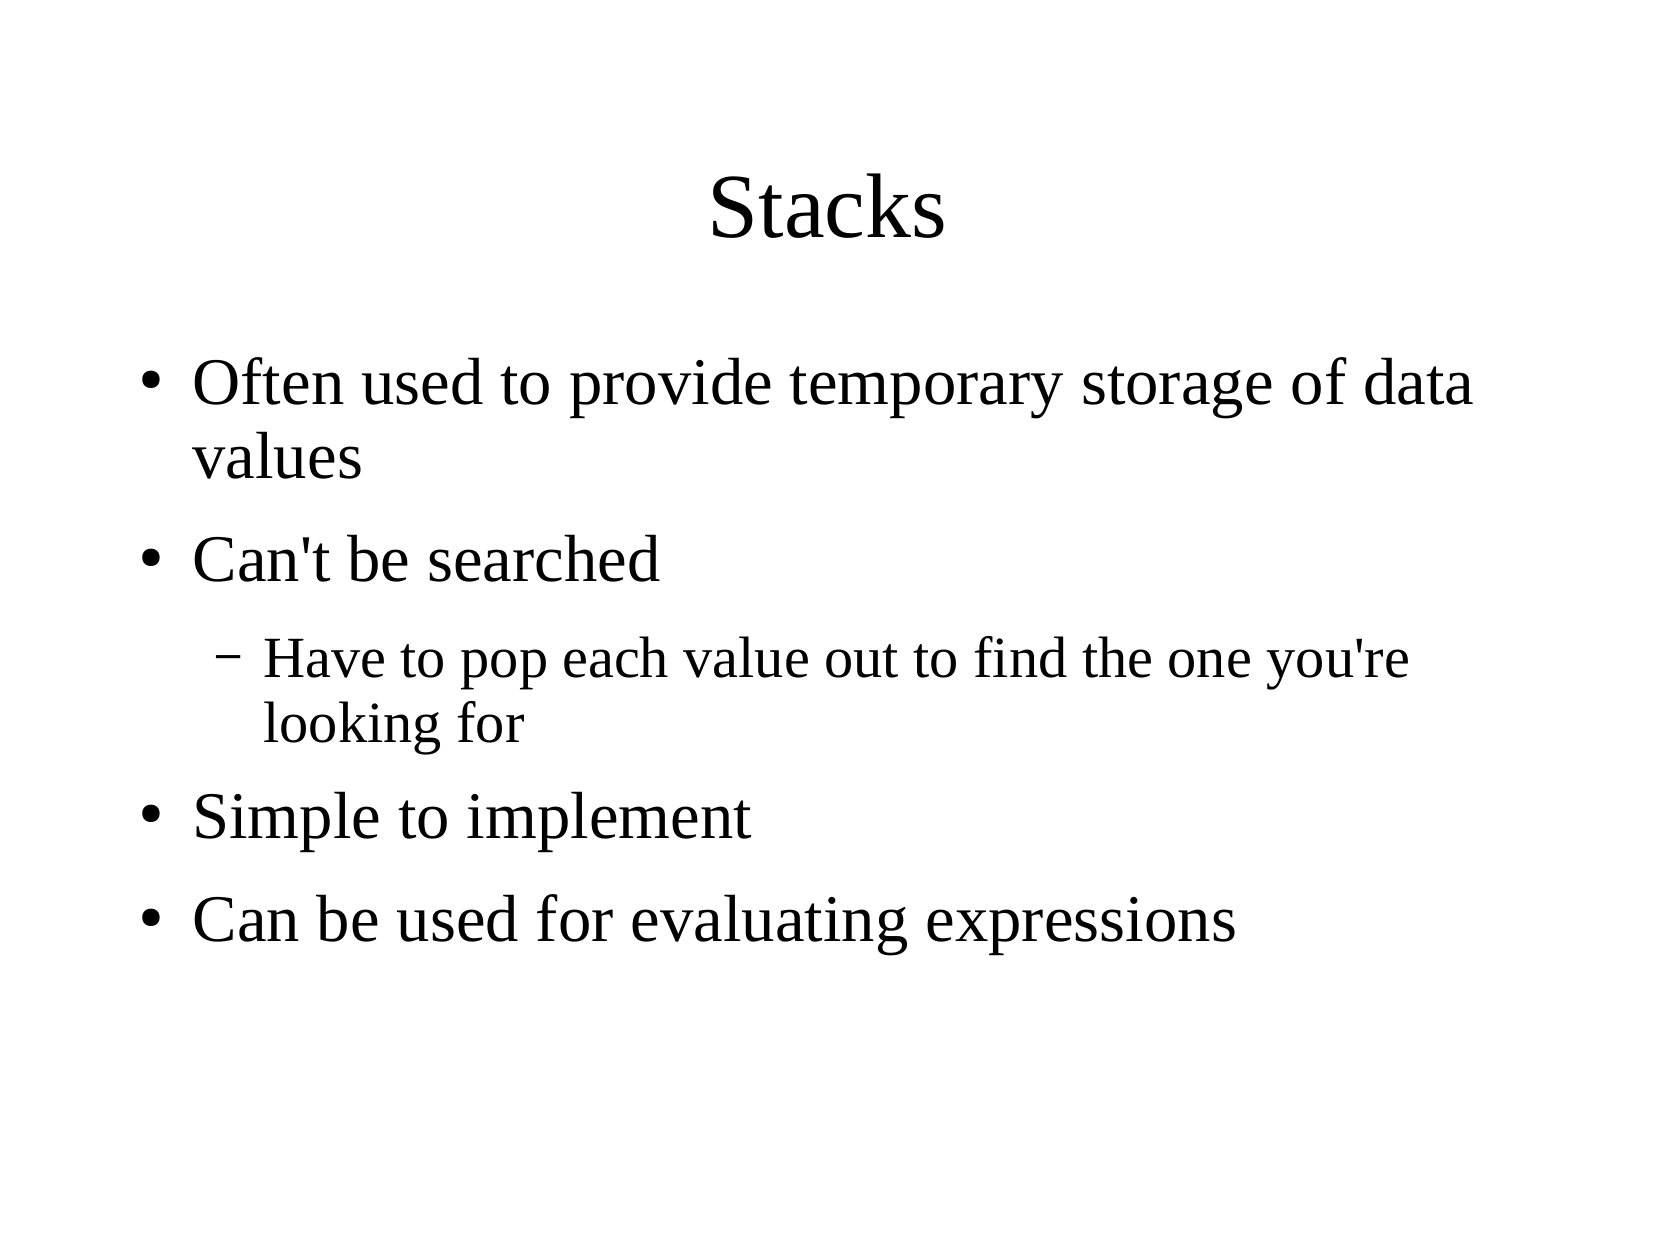

# Stacks
Often used to provide temporary storage of data values
Can't be searched
Have to pop each value out to find the one you're looking for
Simple to implement
Can be used for evaluating expressions